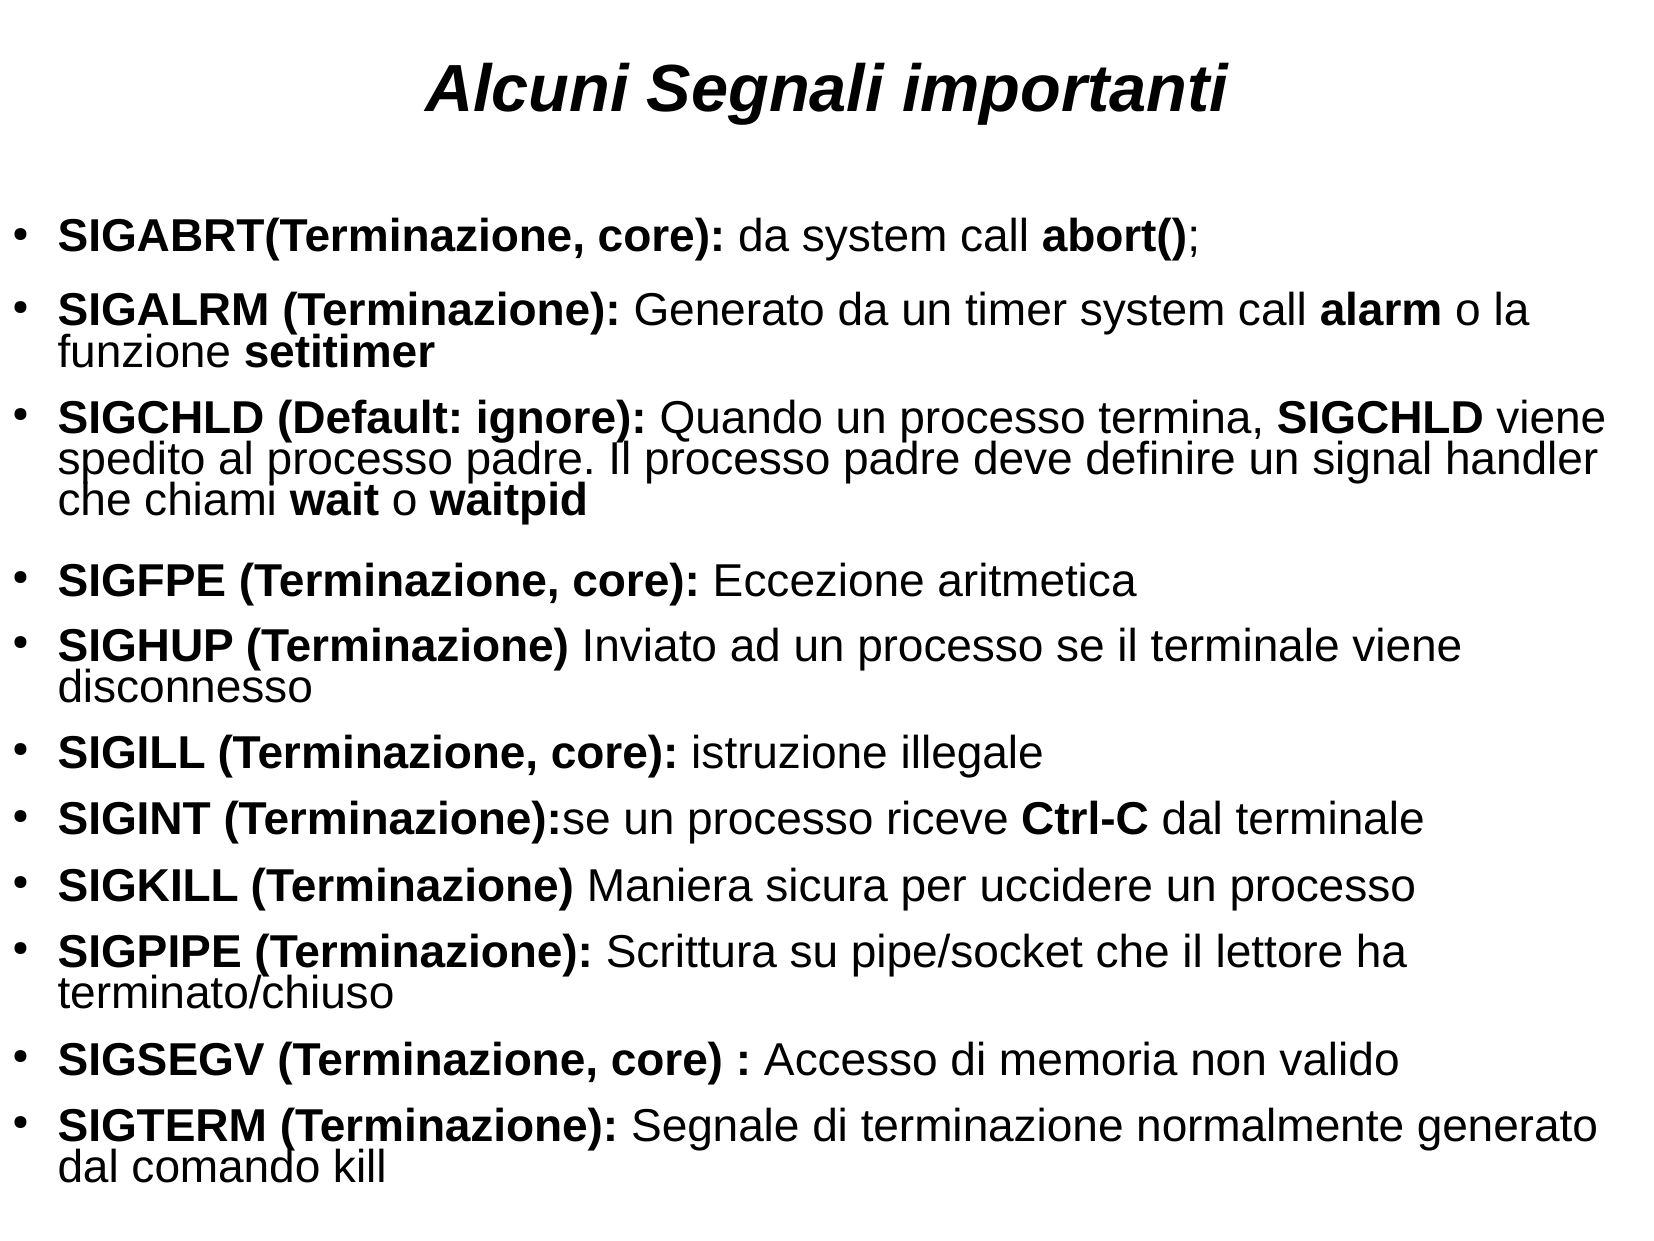

# Alcuni Segnali importanti
SIGABRT(Terminazione, core): da system call abort();
SIGALRM (Terminazione): Generato da un timer system call alarm o la funzione setitimer
SIGCHLD (Default: ignore): Quando un processo termina, SIGCHLD viene spedito al processo padre. Il processo padre deve definire un signal handler che chiami wait o waitpid
SIGFPE (Terminazione, core): Eccezione aritmetica
SIGHUP (Terminazione) Inviato ad un processo se il terminale viene disconnesso
SIGILL (Terminazione, core): istruzione illegale
SIGINT (Terminazione):se un processo riceve Ctrl-C dal terminale
SIGKILL (Terminazione) Maniera sicura per uccidere un processo
SIGPIPE (Terminazione): Scrittura su pipe/socket che il lettore ha terminato/chiuso
SIGSEGV (Terminazione, core) : Accesso di memoria non valido
SIGTERM (Terminazione): Segnale di terminazione normalmente generato dal comando kill